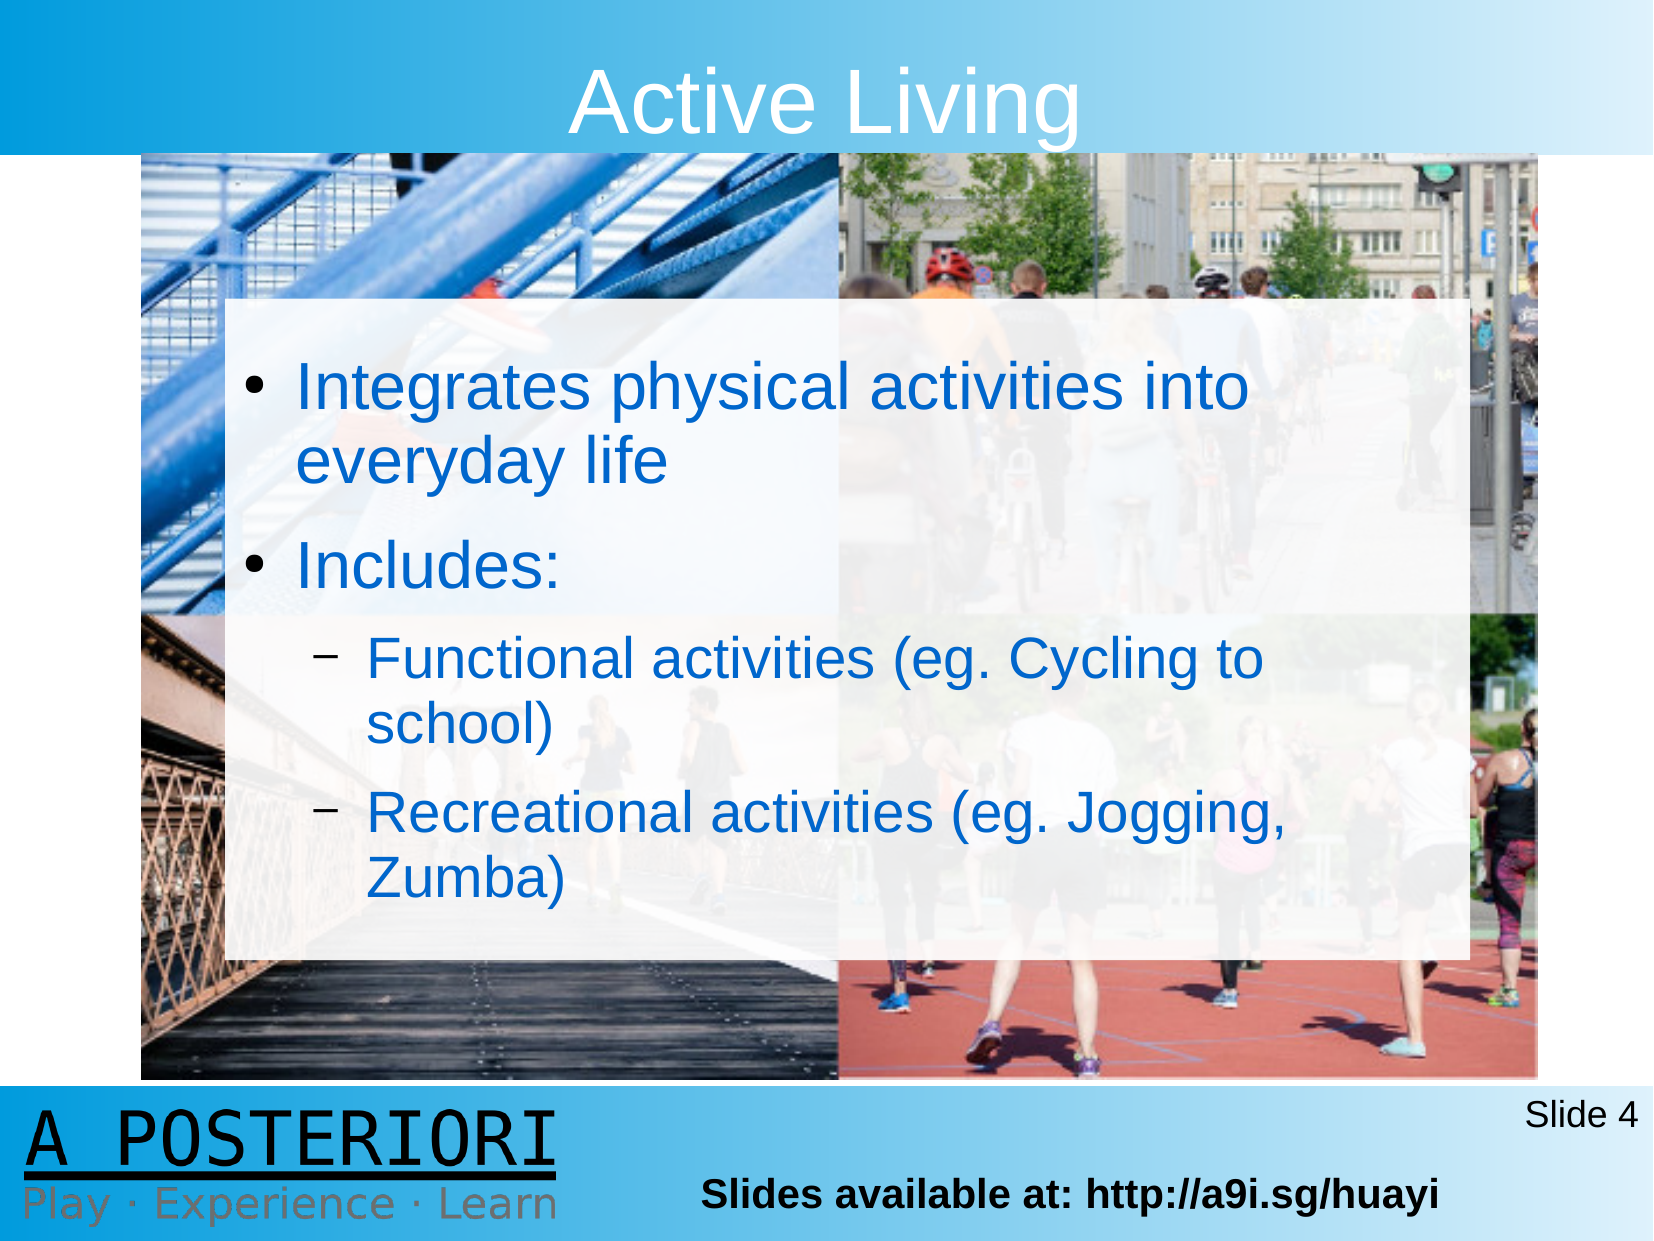

# Active Living
Integrates physical activities into everyday life
Includes:
Functional activities (eg. Cycling to school)
Recreational activities (eg. Jogging, Zumba)